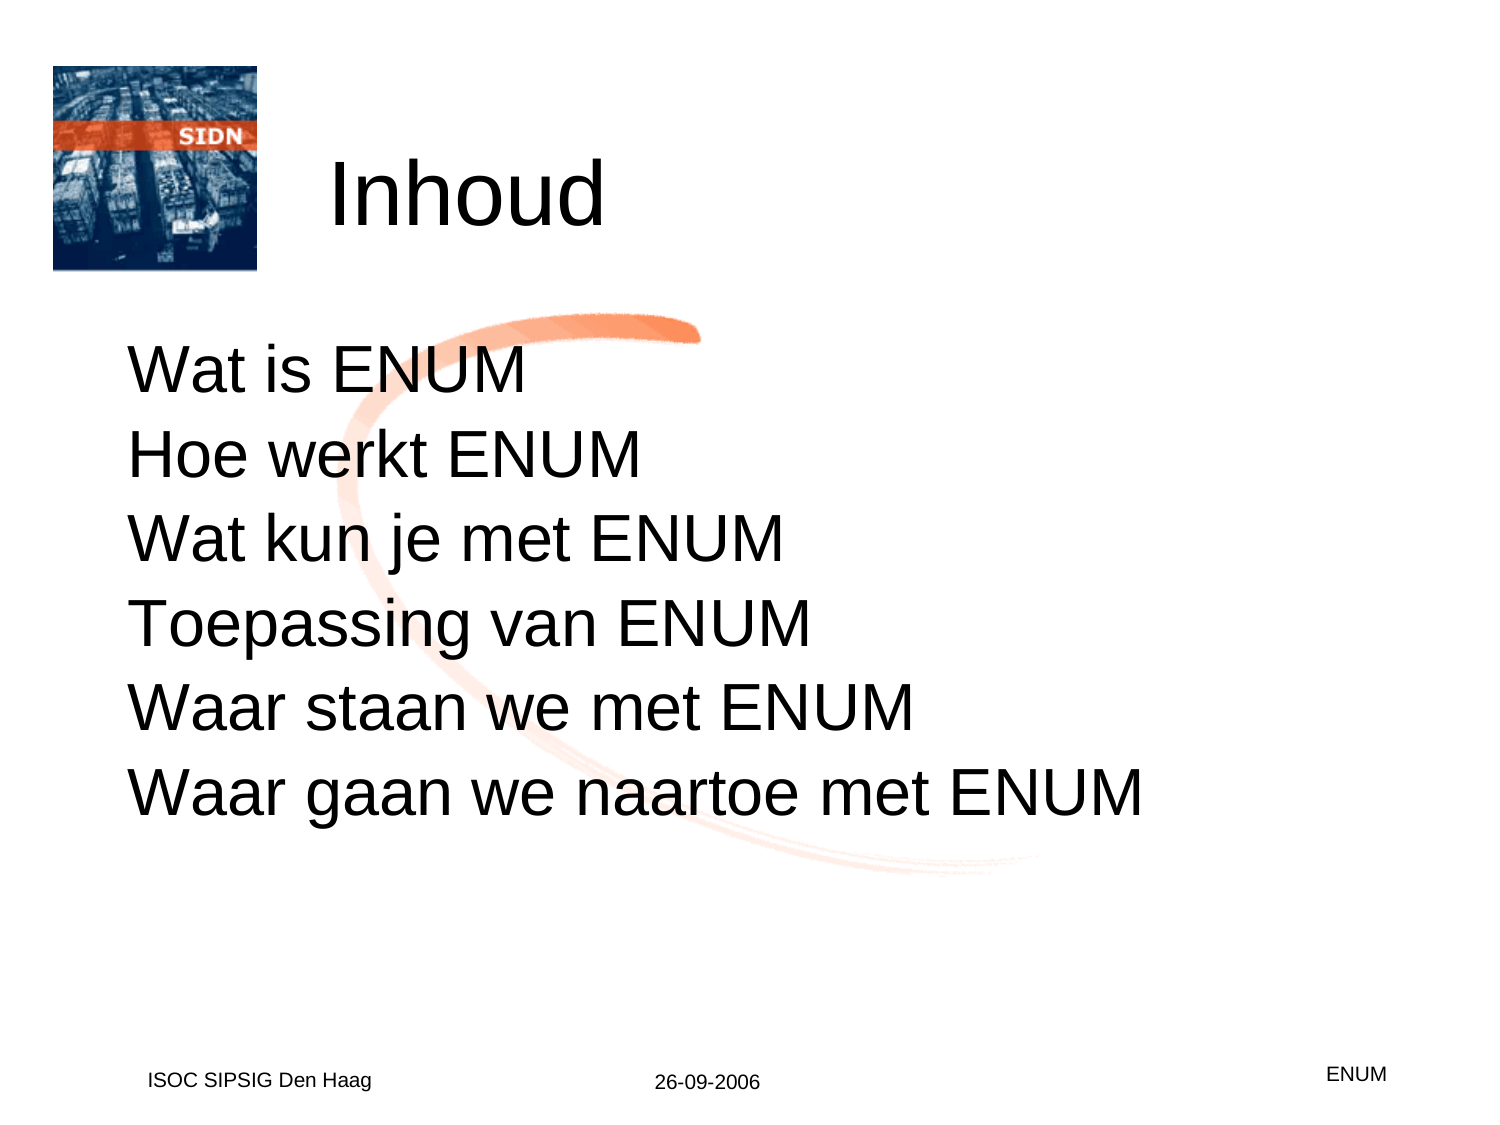

# Inhoud
Wat is ENUM
Hoe werkt ENUM
Wat kun je met ENUM
Toepassing van ENUM
Waar staan we met ENUM
Waar gaan we naartoe met ENUM